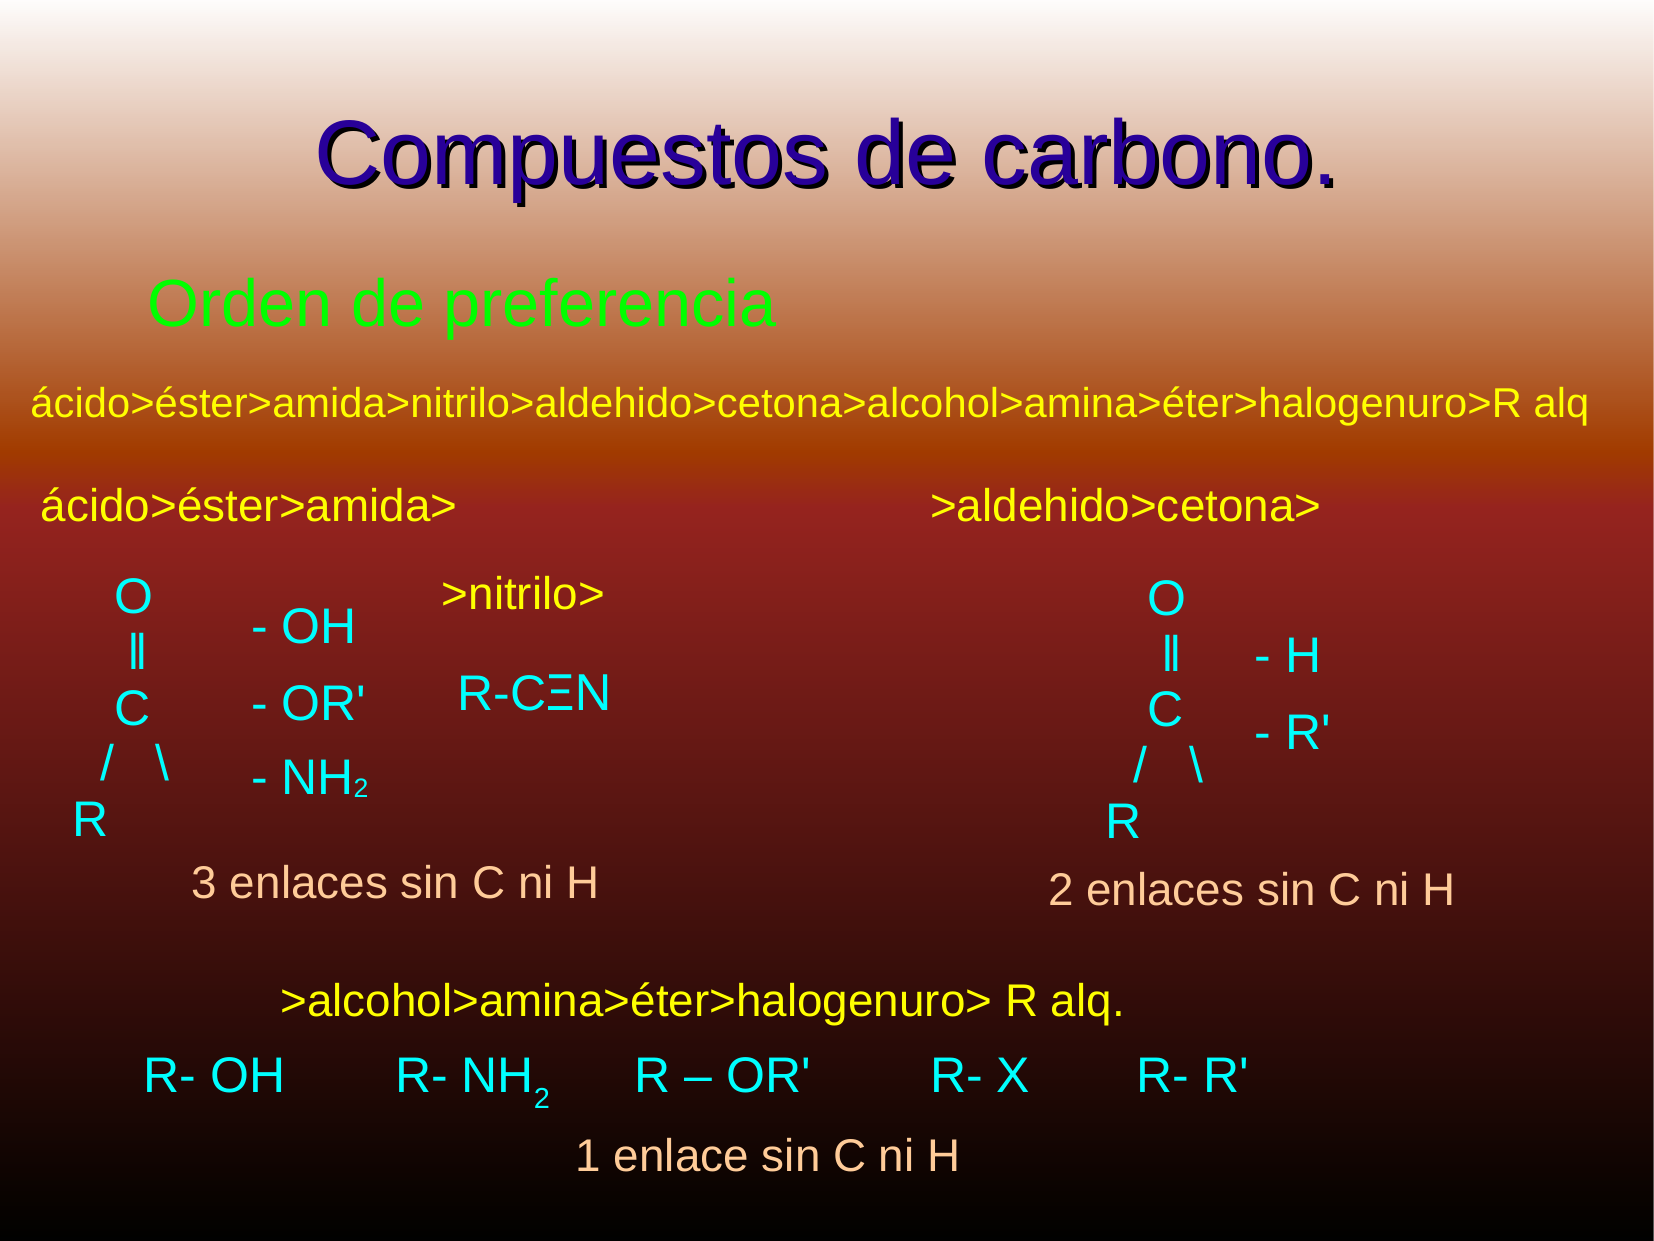

# Compuestos de carbono.
Orden de preferencia
ácido>éster>amida>nitrilo>aldehido>cetona>alcohol>amina>éter>halogenuro>R alq
ácido>éster>amida>
>aldehido>cetona>
 O
 ‖
 C
 / \
 R
>nitrilo>
 O
 ‖
 C
 / \
 R
- OH
- H
R-CΞN
- OR'
- R'
- NH2
3 enlaces sin C ni H
2 enlaces sin C ni H
>alcohol>amina>éter>halogenuro> R alq.
 R- OH
R- NH2
R – OR'
R- X
R- R'
1 enlace sin C ni H